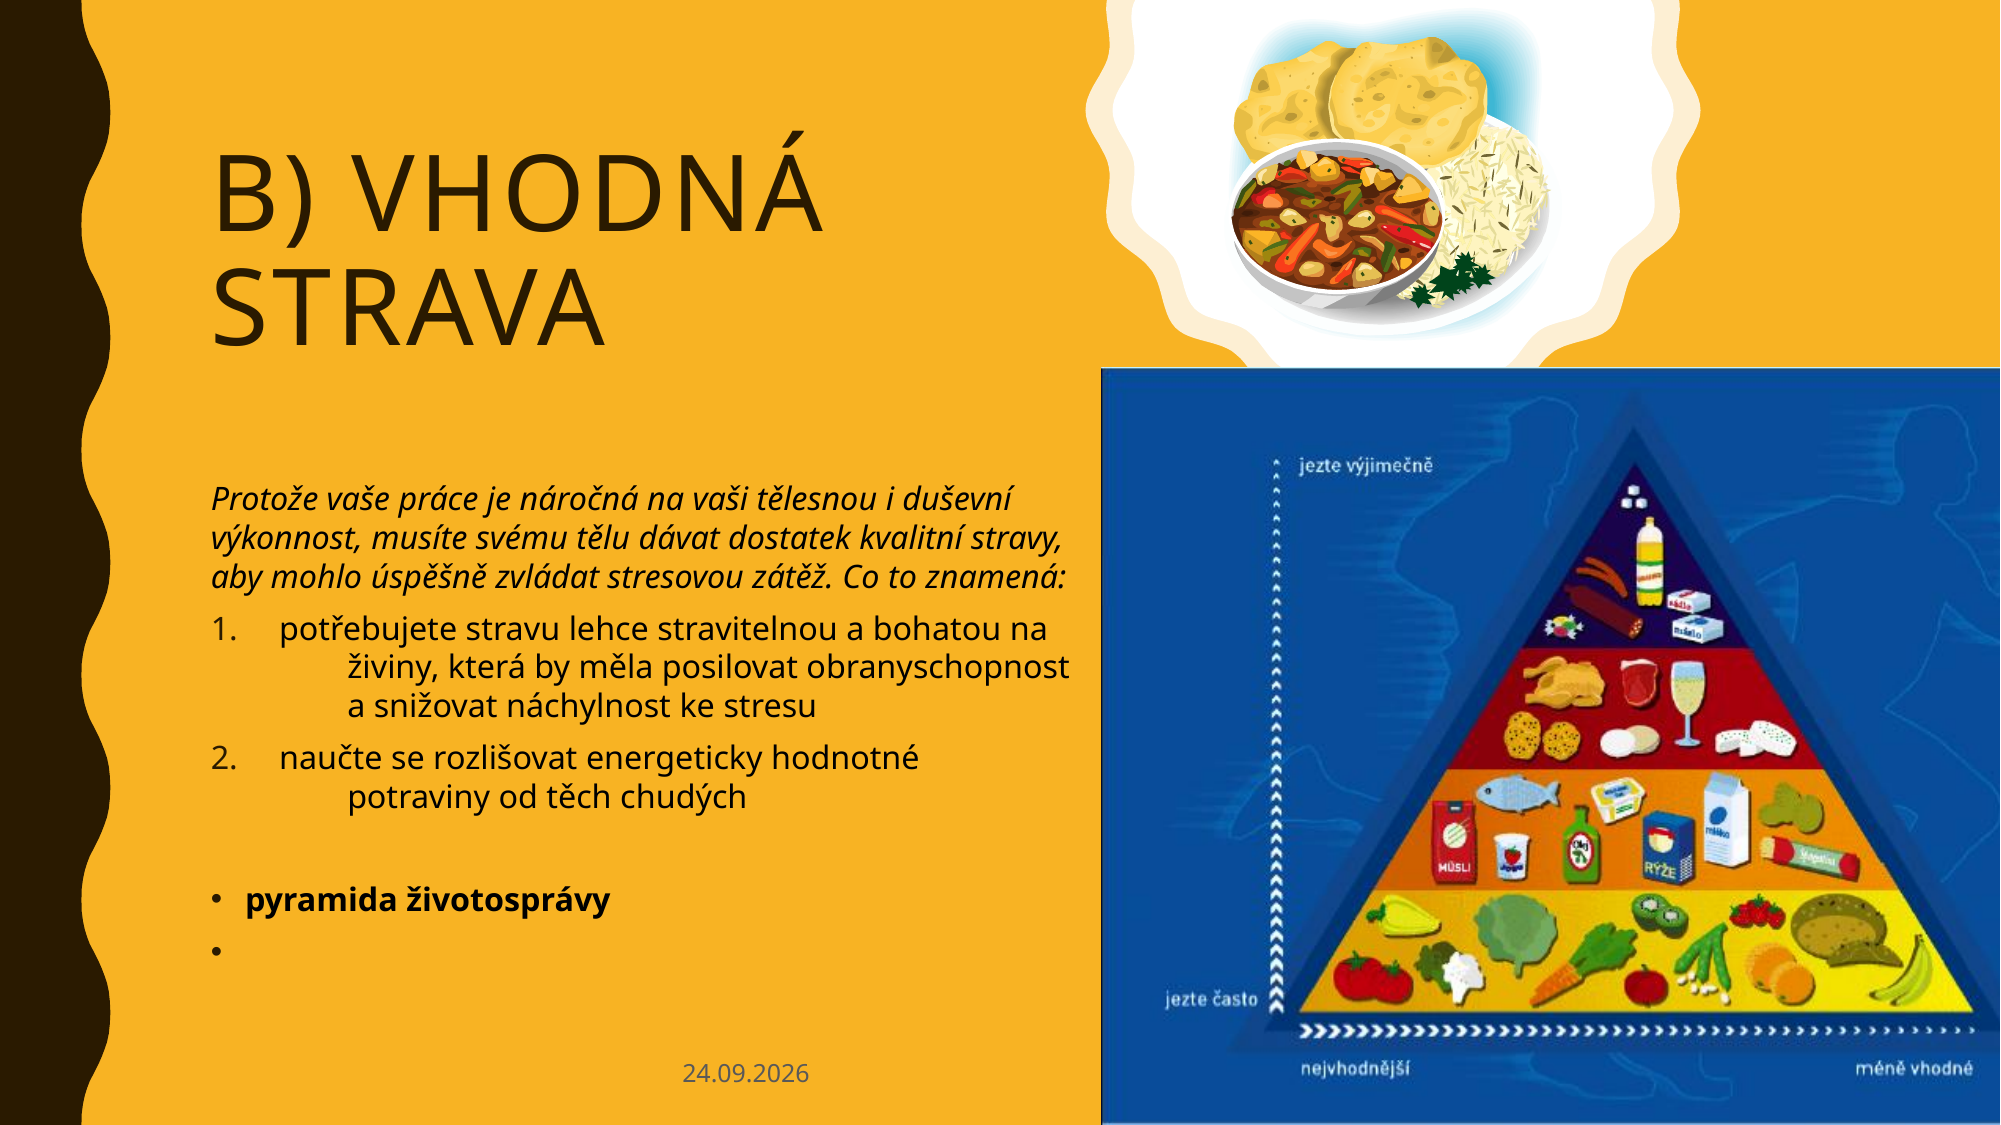

# B) Vhodná strava
Protože vaše práce je náročná na vaši tělesnou i duševní výkonnost, musíte svému tělu dávat dostatek kvalitní stravy, aby mohlo úspěšně zvládat stresovou zátěž. Co to znamená:
potřebujete stravu lehce stravitelnou a bohatou na živiny, která by měla posilovat obranyschopnost a snižovat náchylnost ke stresu
naučte se rozlišovat energeticky hodnotné potraviny od těch chudých
pyramida životosprávy